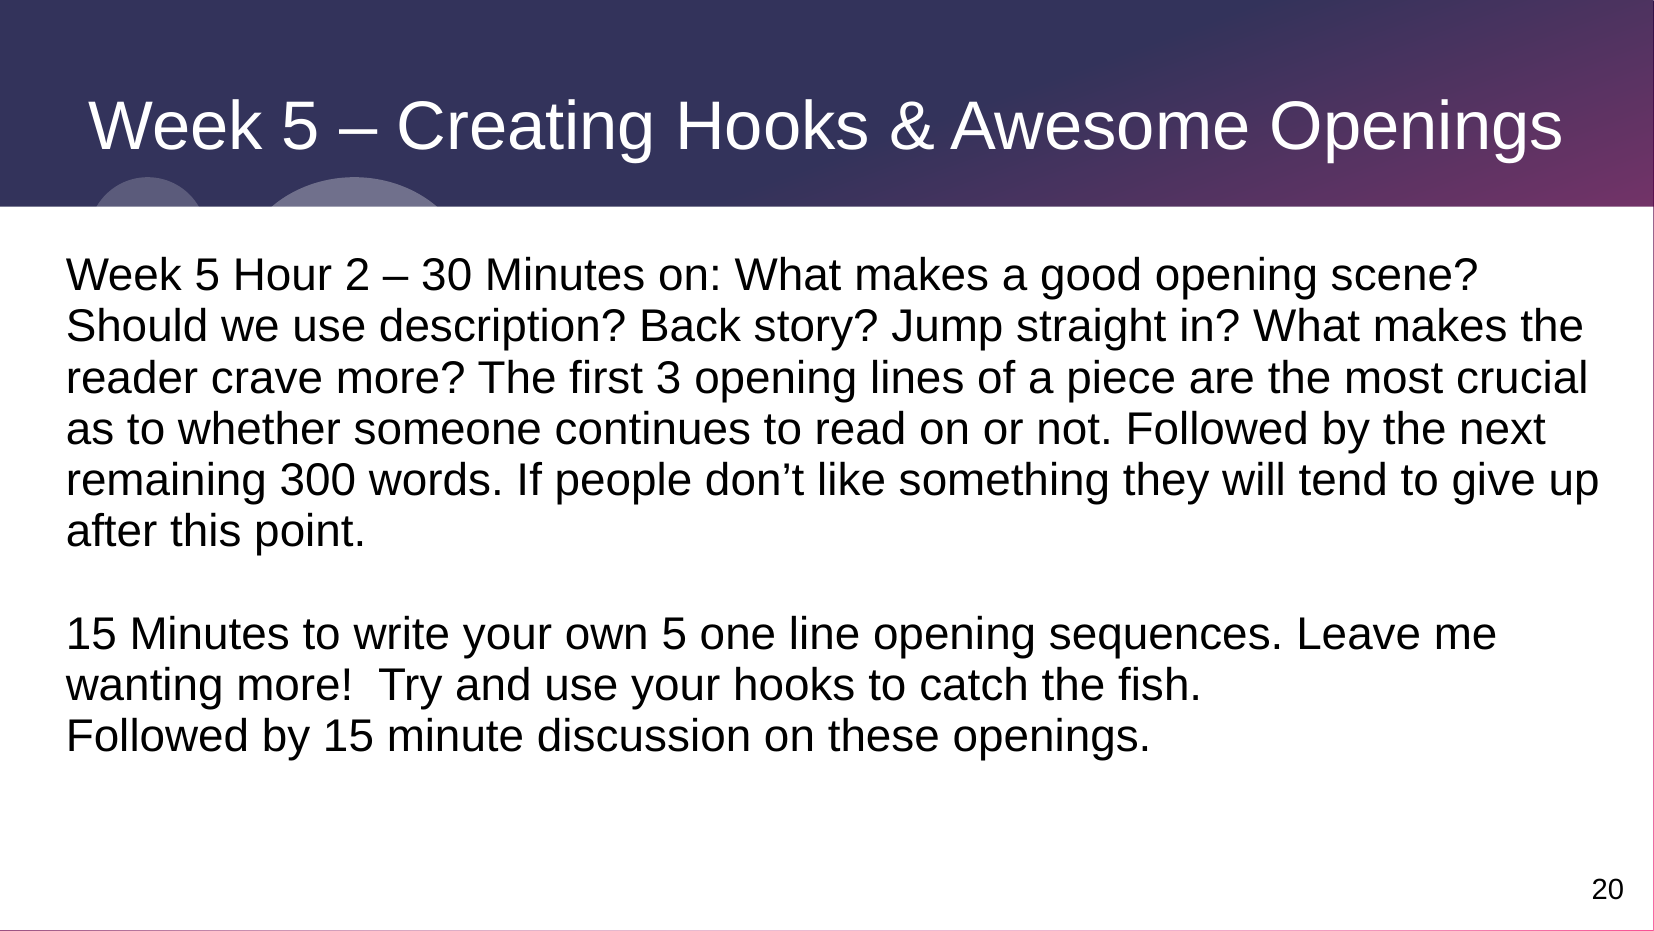

# Week 5 – Creating Hooks & Awesome Openings
Week 5 Hour 2 – 30 Minutes on: What makes a good opening scene? Should we use description? Back story? Jump straight in? What makes the reader crave more? The first 3 opening lines of a piece are the most crucial as to whether someone continues to read on or not. Followed by the next remaining 300 words. If people don’t like something they will tend to give up after this point.
15 Minutes to write your own 5 one line opening sequences. Leave me wanting more! Try and use your hooks to catch the fish.
Followed by 15 minute discussion on these openings.
20